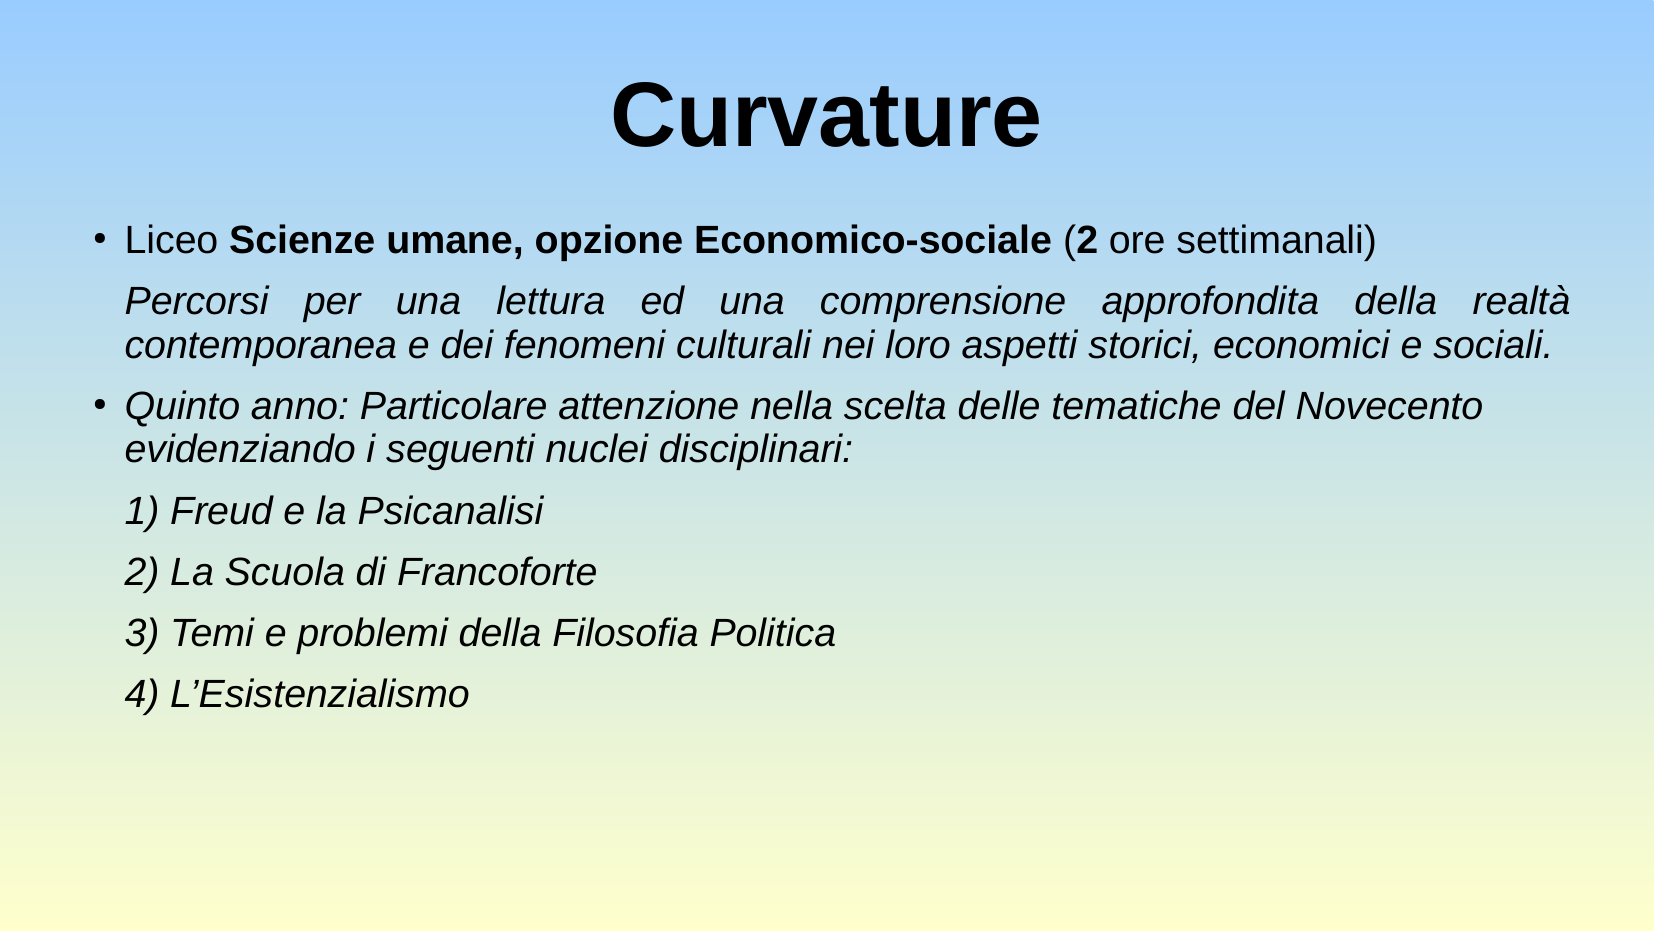

# Curvature
Liceo Scienze umane, opzione Economico-sociale (2 ore settimanali)
Percorsi per una lettura ed una comprensione approfondita della realtà contemporanea e dei fenomeni culturali nei loro aspetti storici, economici e sociali.
Quinto anno: Particolare attenzione nella scelta delle tematiche del Novecento evidenziando i seguenti nuclei disciplinari:
1) Freud e la Psicanalisi
2) La Scuola di Francoforte
3) Temi e problemi della Filosofia Politica
4) L’Esistenzialismo